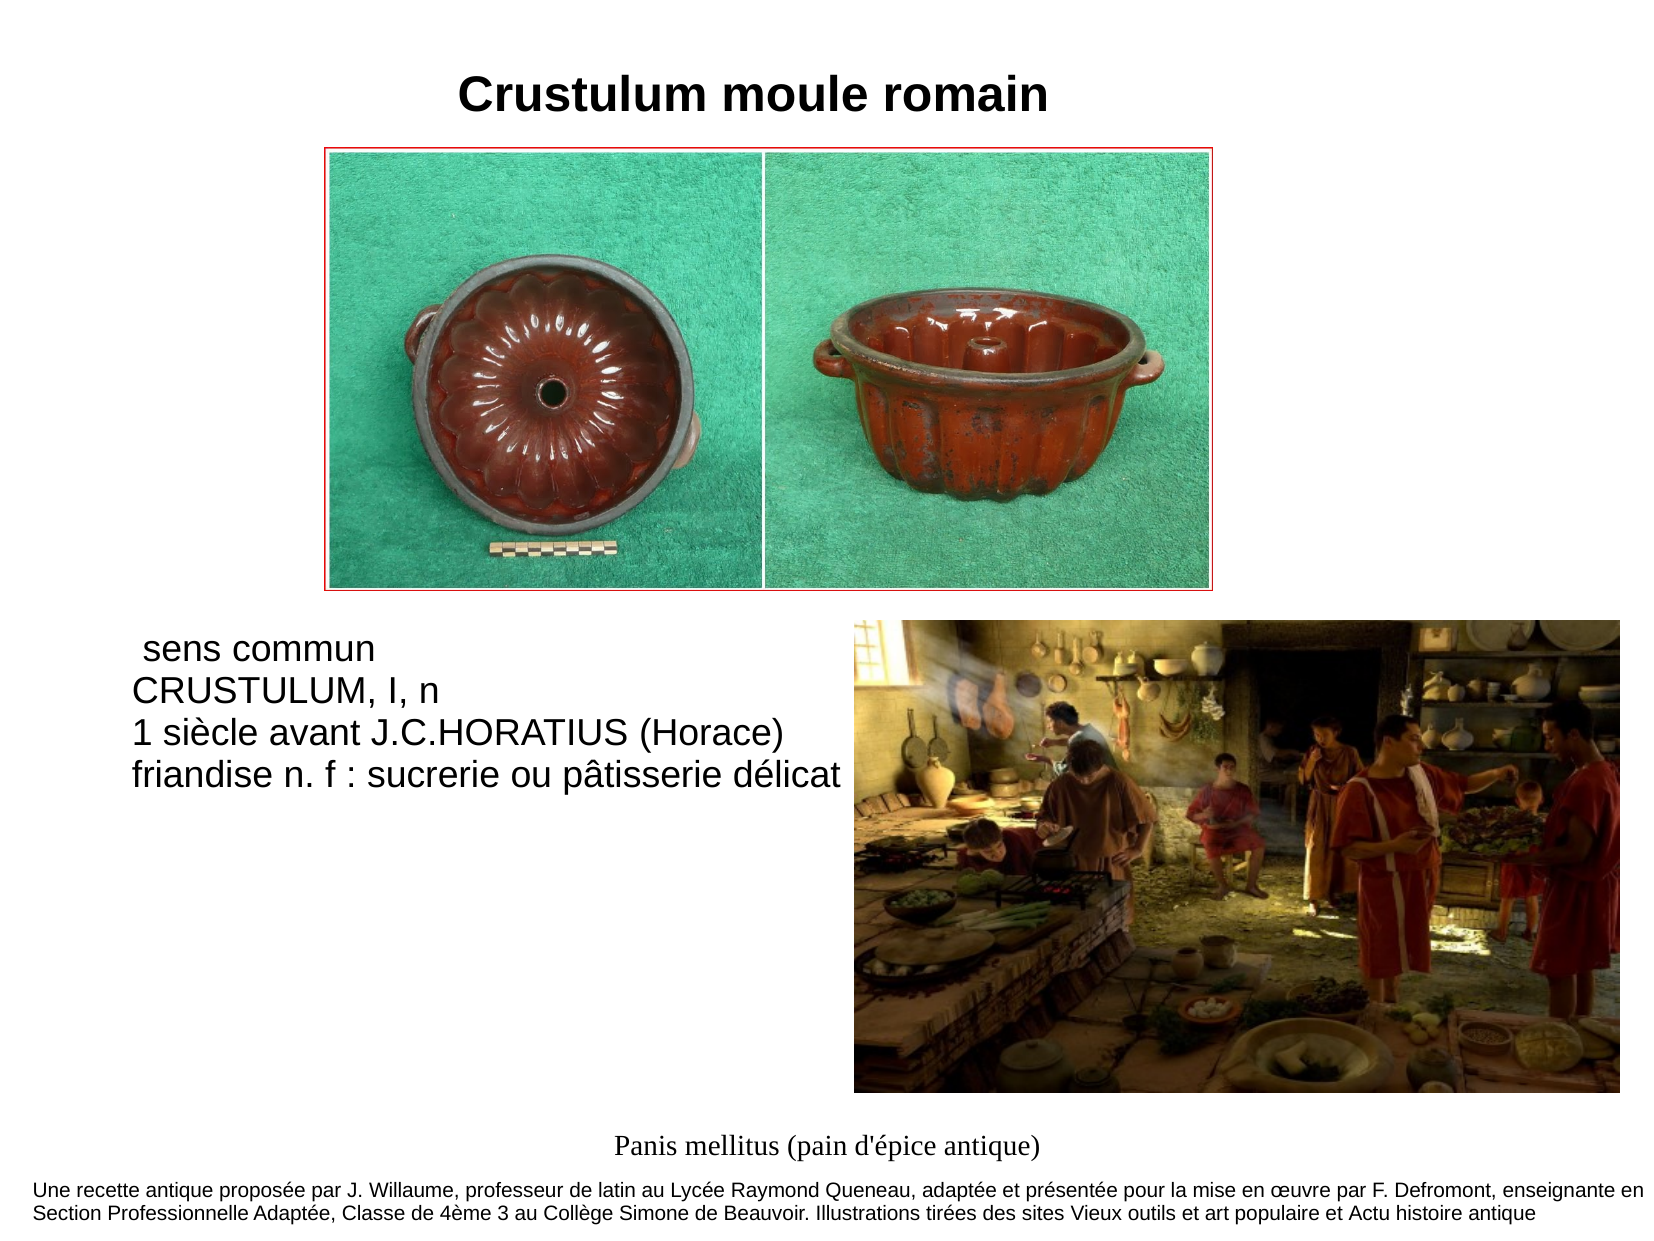

Crustulum moule romain
 sens commun
CRUSTULUM, I, n
1 siècle avant J.C.HORATIUS (Horace)
friandise n. f : sucrerie ou pâtisserie délicat
Panis mellitus (pain d'épice antique)
Une recette antique proposée par J. Willaume, professeur de latin au Lycée Raymond Queneau, adaptée et présentée pour la mise en œuvre par F. Defromont, enseignante en Section Professionnelle Adaptée, Classe de 4ème 3 au Collège Simone de Beauvoir. Illustrations tirées des sites Vieux outils et art populaire et Actu histoire antique